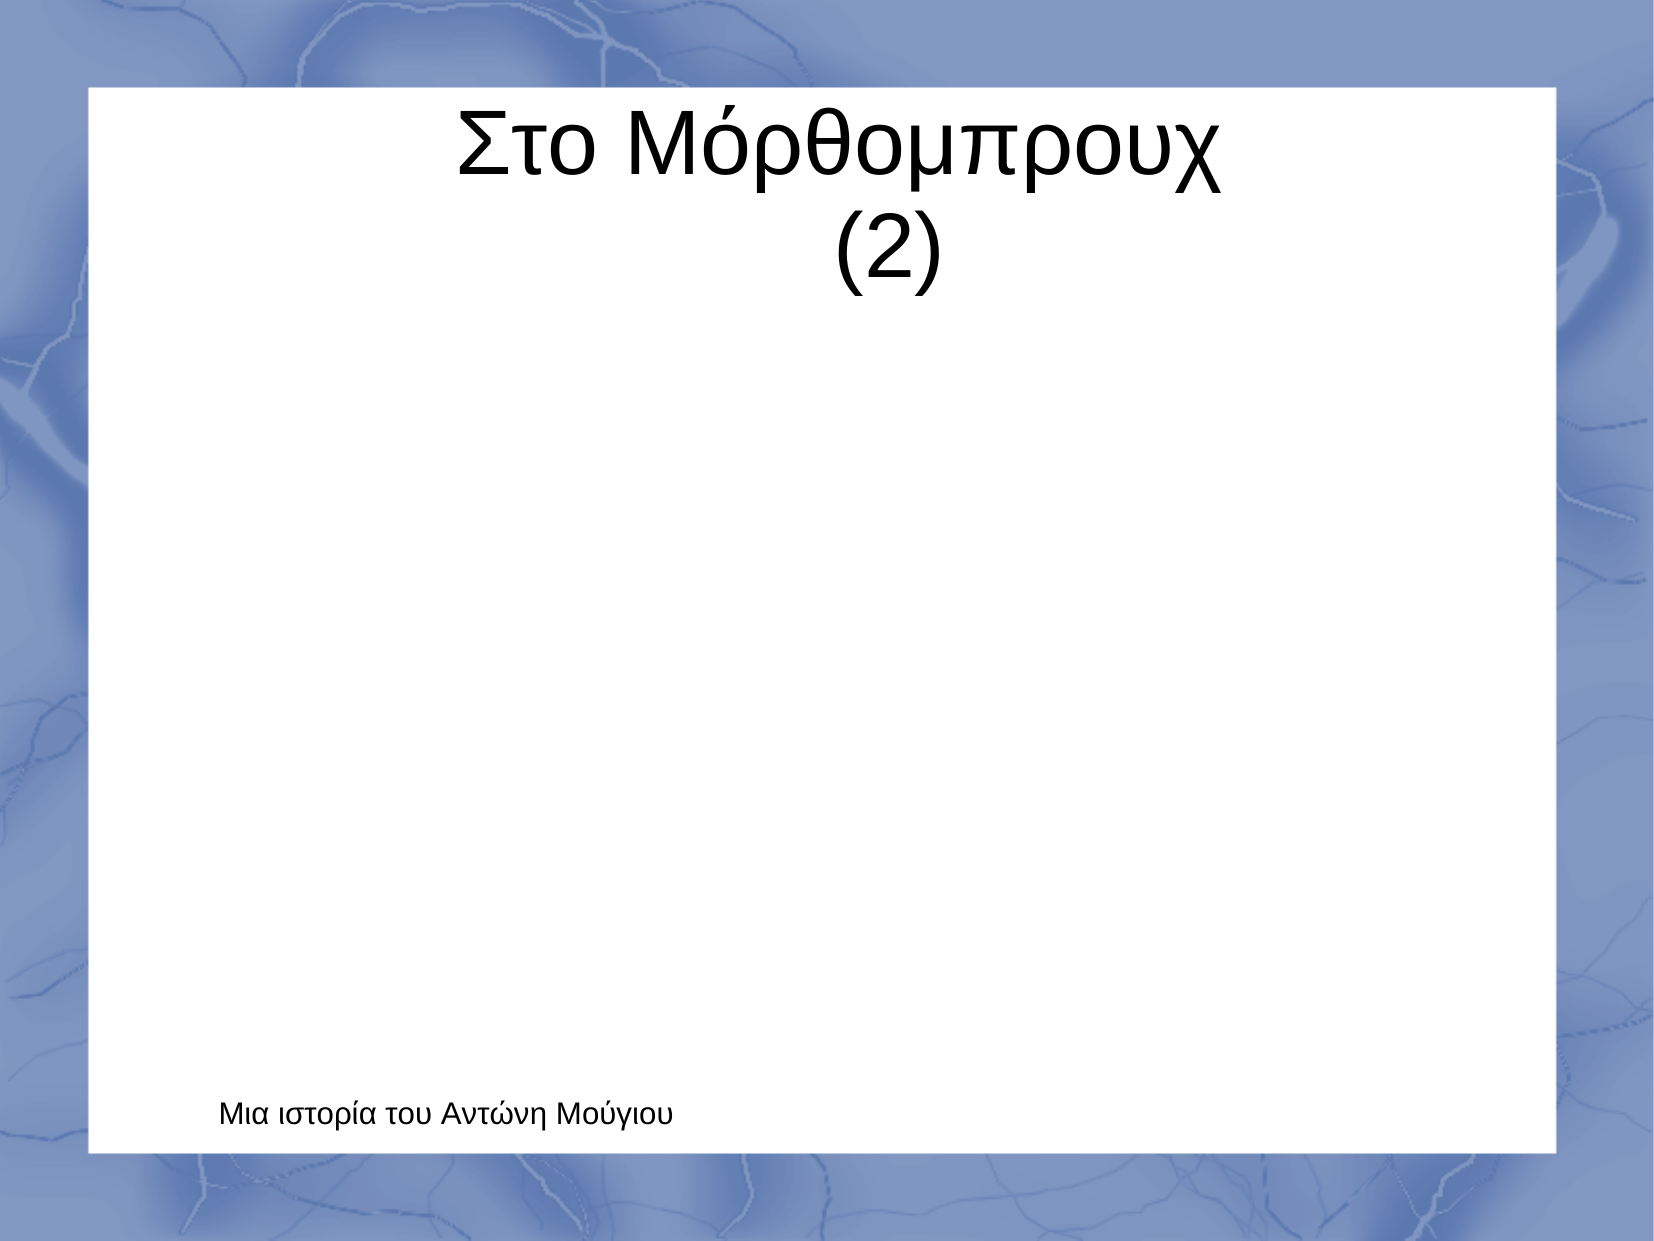

# Στο Μόρθομπρουχ (2)
Μια ιστορία του Αντώνη Μούγιου